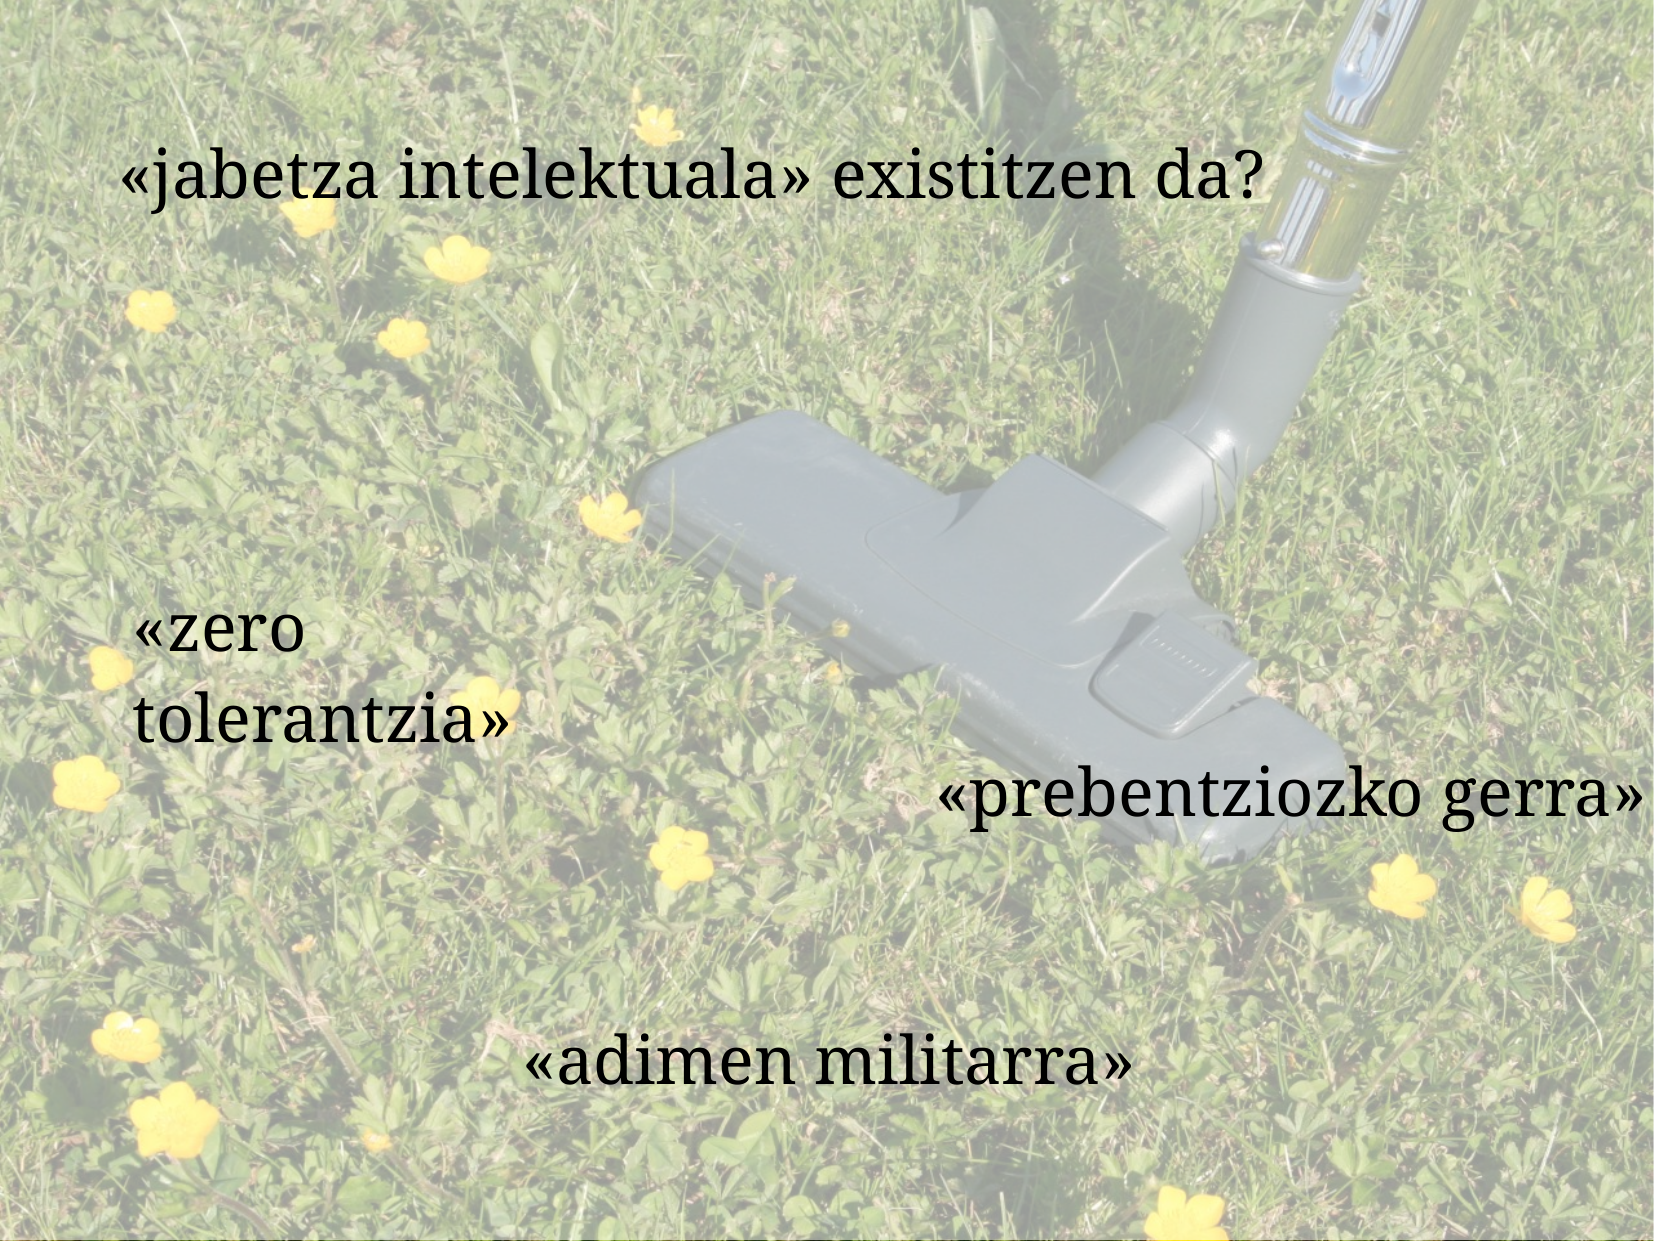

«jabetza intelektuala» existitzen da?
«zero tolerantzia»
«prebentziozko gerra»
«adimen militarra»